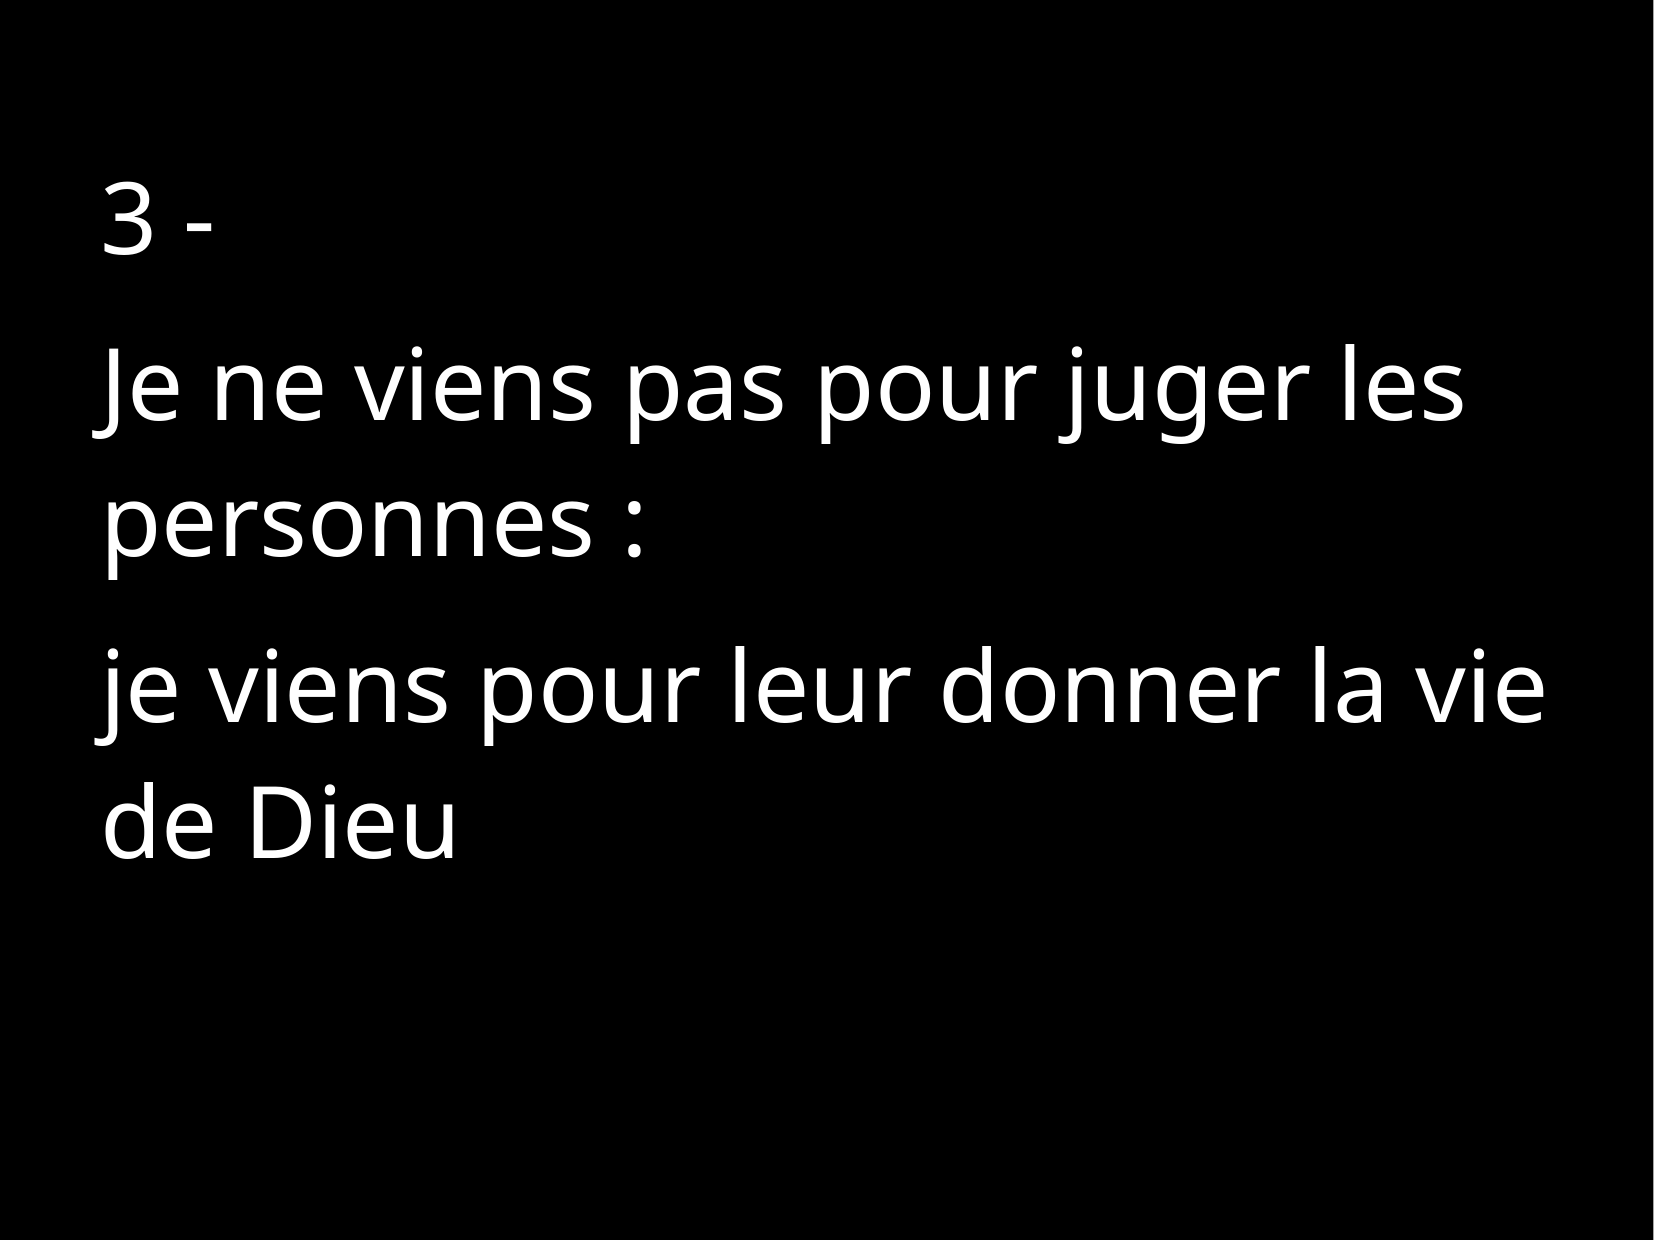

# 3 -
Je ne viens pas pour juger les personnes :
je viens pour leur donner la vie de Dieu